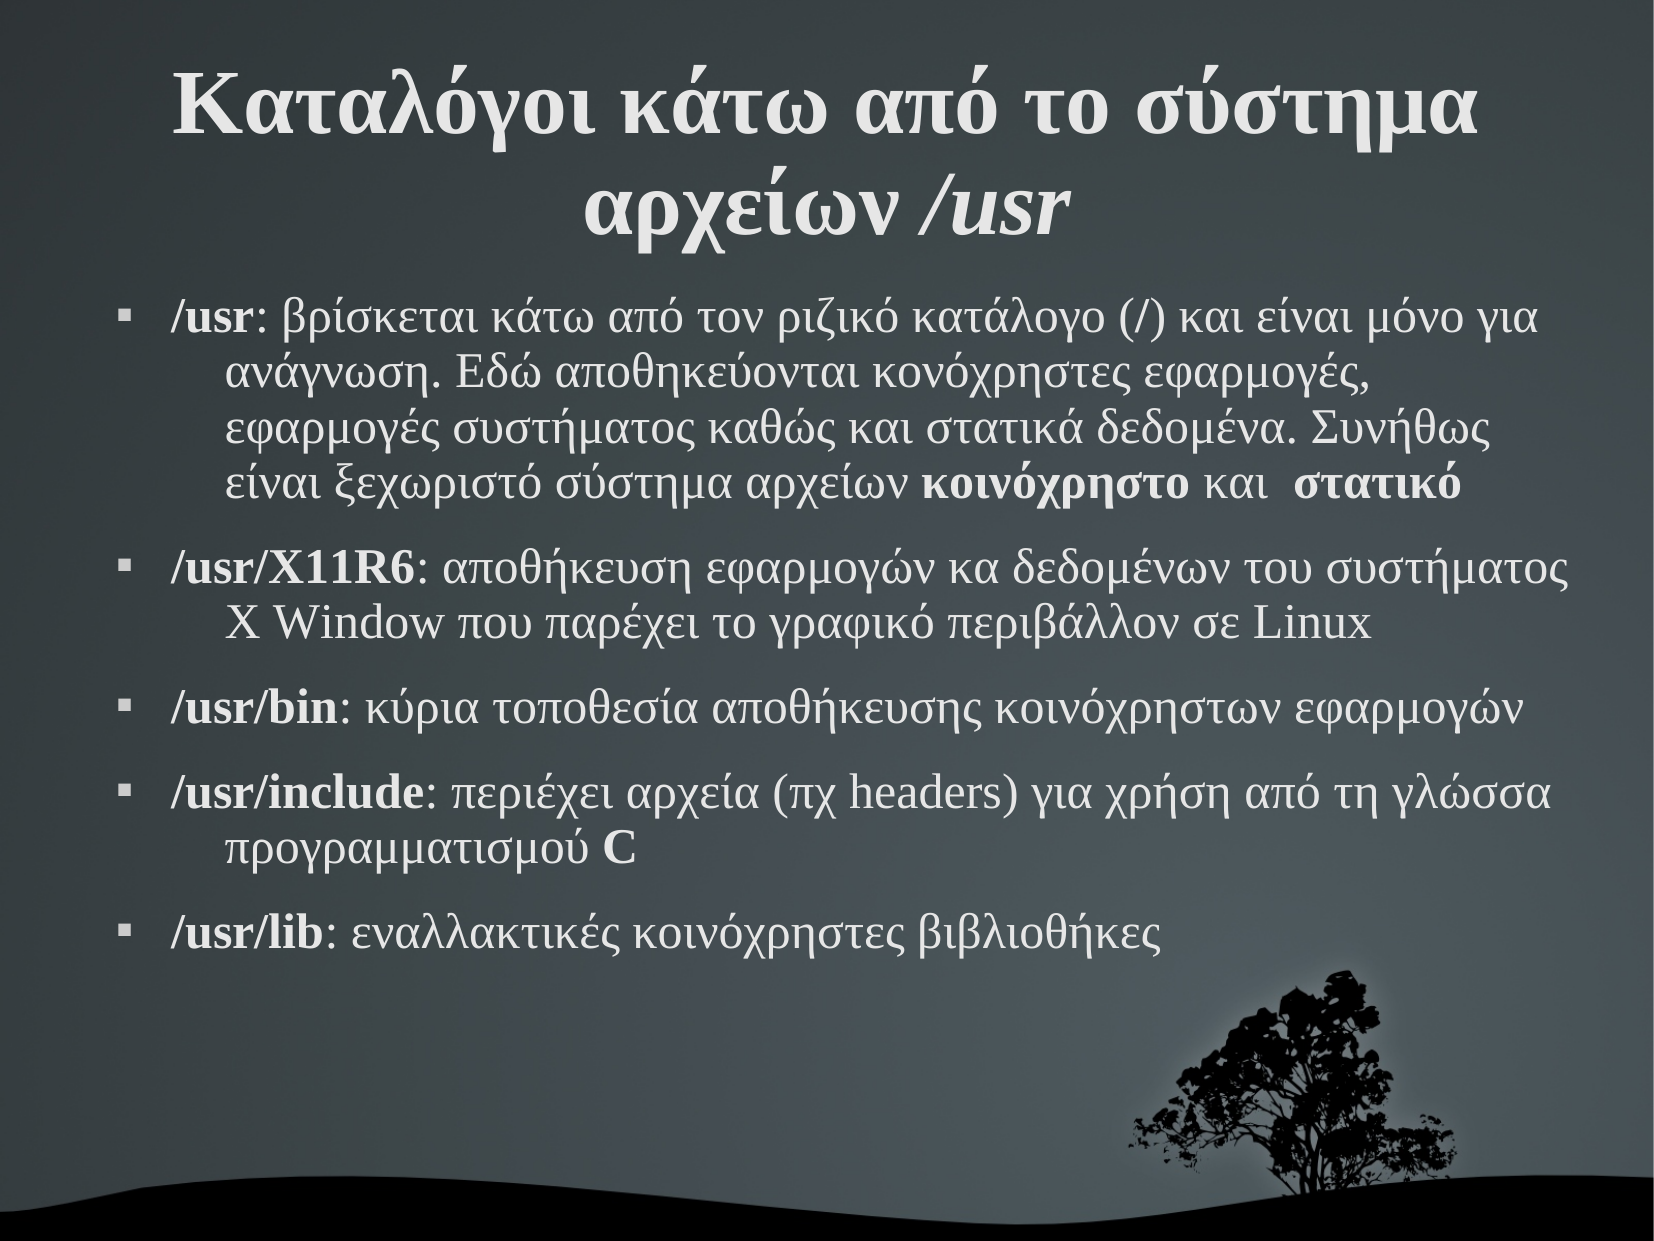

Καταλόγοι κάτω από το σύστημα αρχείων /usr
# /usr: βρίσκεται κάτω από τον ριζικό κατάλογο (/) και είναι μόνο για ανάγνωση. Εδώ αποθηκεύονται κονόχρηστες εφαρμογές, εφαρμογές συστήματος καθώς και στατικά δεδομένα. Συνήθως είναι ξεχωριστό σύστημα αρχείων κοινόχρηστο και στατικό
/usr/X11R6: αποθήκευση εφαρμογών κα δεδομένων του συστήματος X Window που παρέχει το γραφικό περιβάλλον σε Linux
/usr/bin: κύρια τοποθεσία αποθήκευσης κοινόχρηστων εφαρμογών
/usr/include: περιέχει αρχεία (πχ headers) για χρήση από τη γλώσσα προγραμματισμού C
/usr/lib: εναλλακτικές κοινόχρηστες βιβλιοθήκες